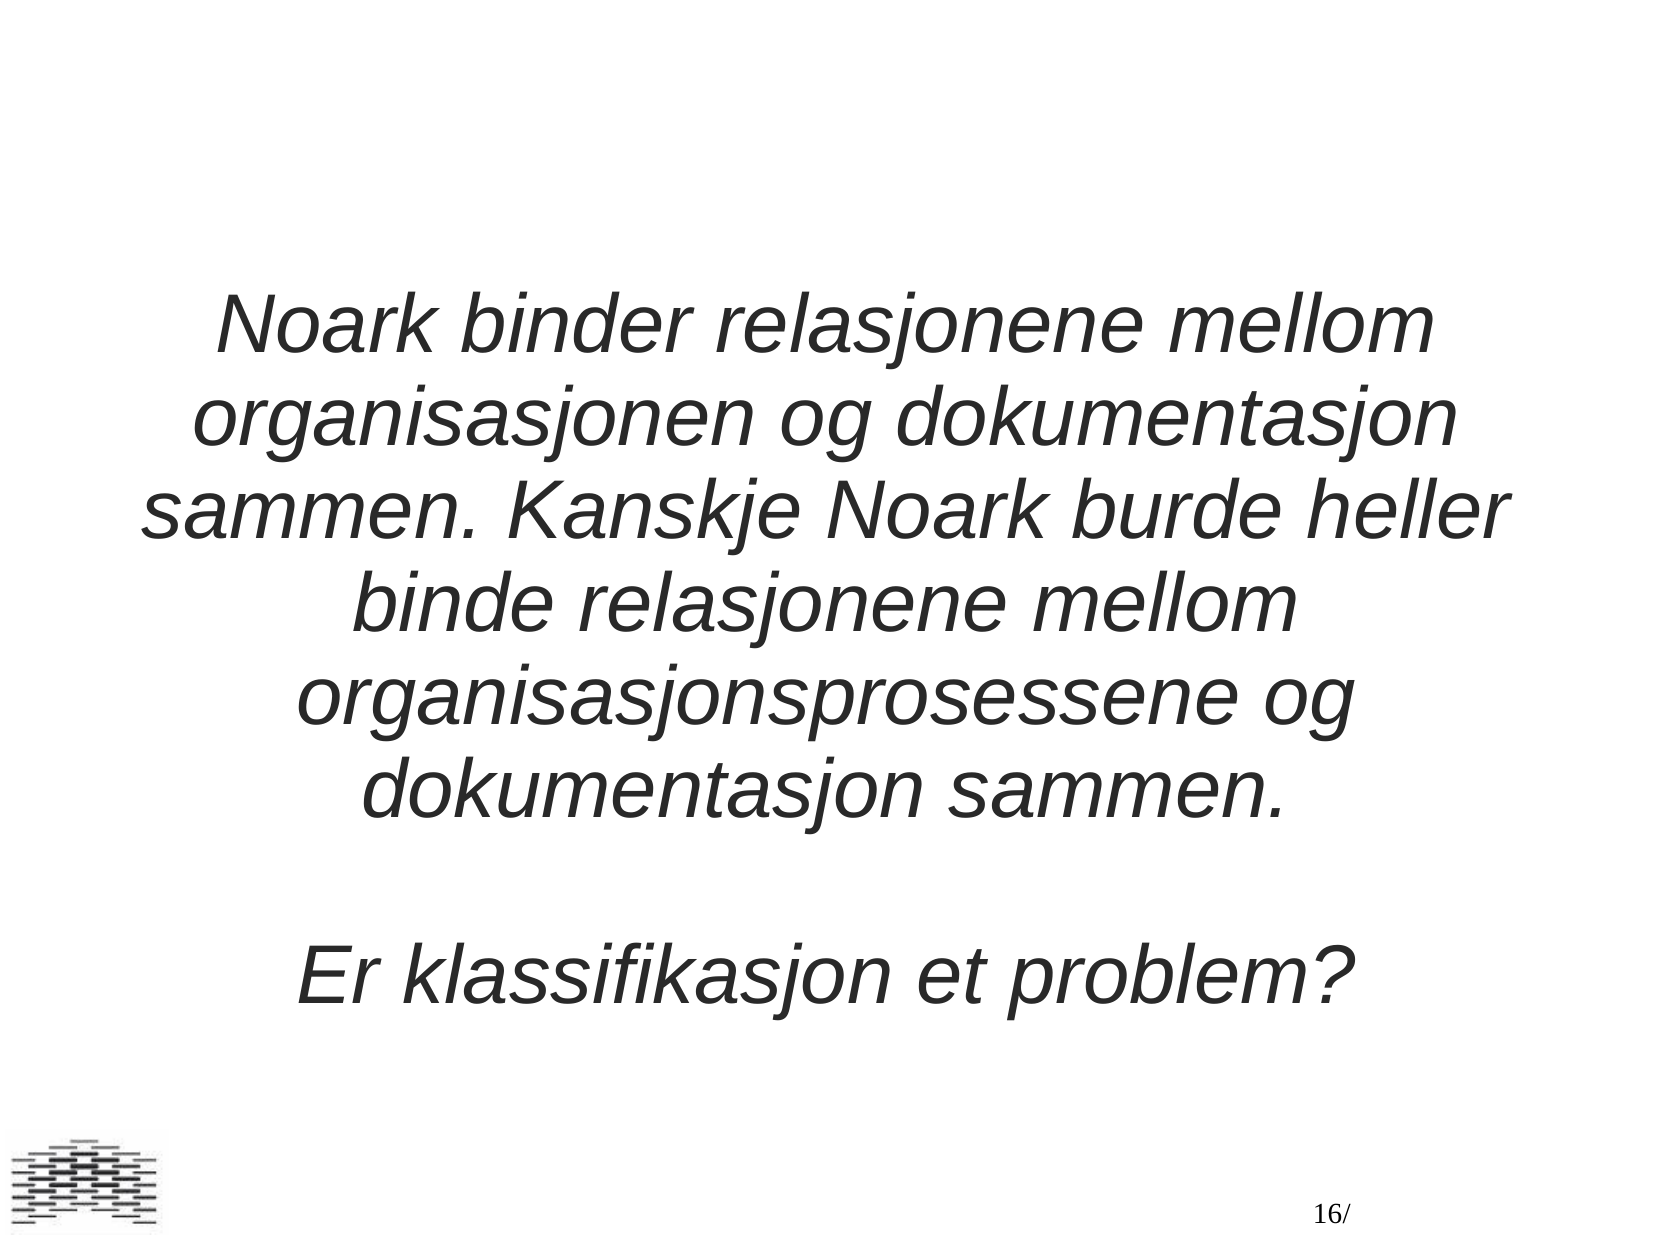

Noark binder relasjonene mellom organisasjonen og dokumentasjon sammen. Kanskje Noark burde heller binde relasjonene mellom organisasjonsprosessene og dokumentasjon sammen.
Er klassifikasjon et problem?